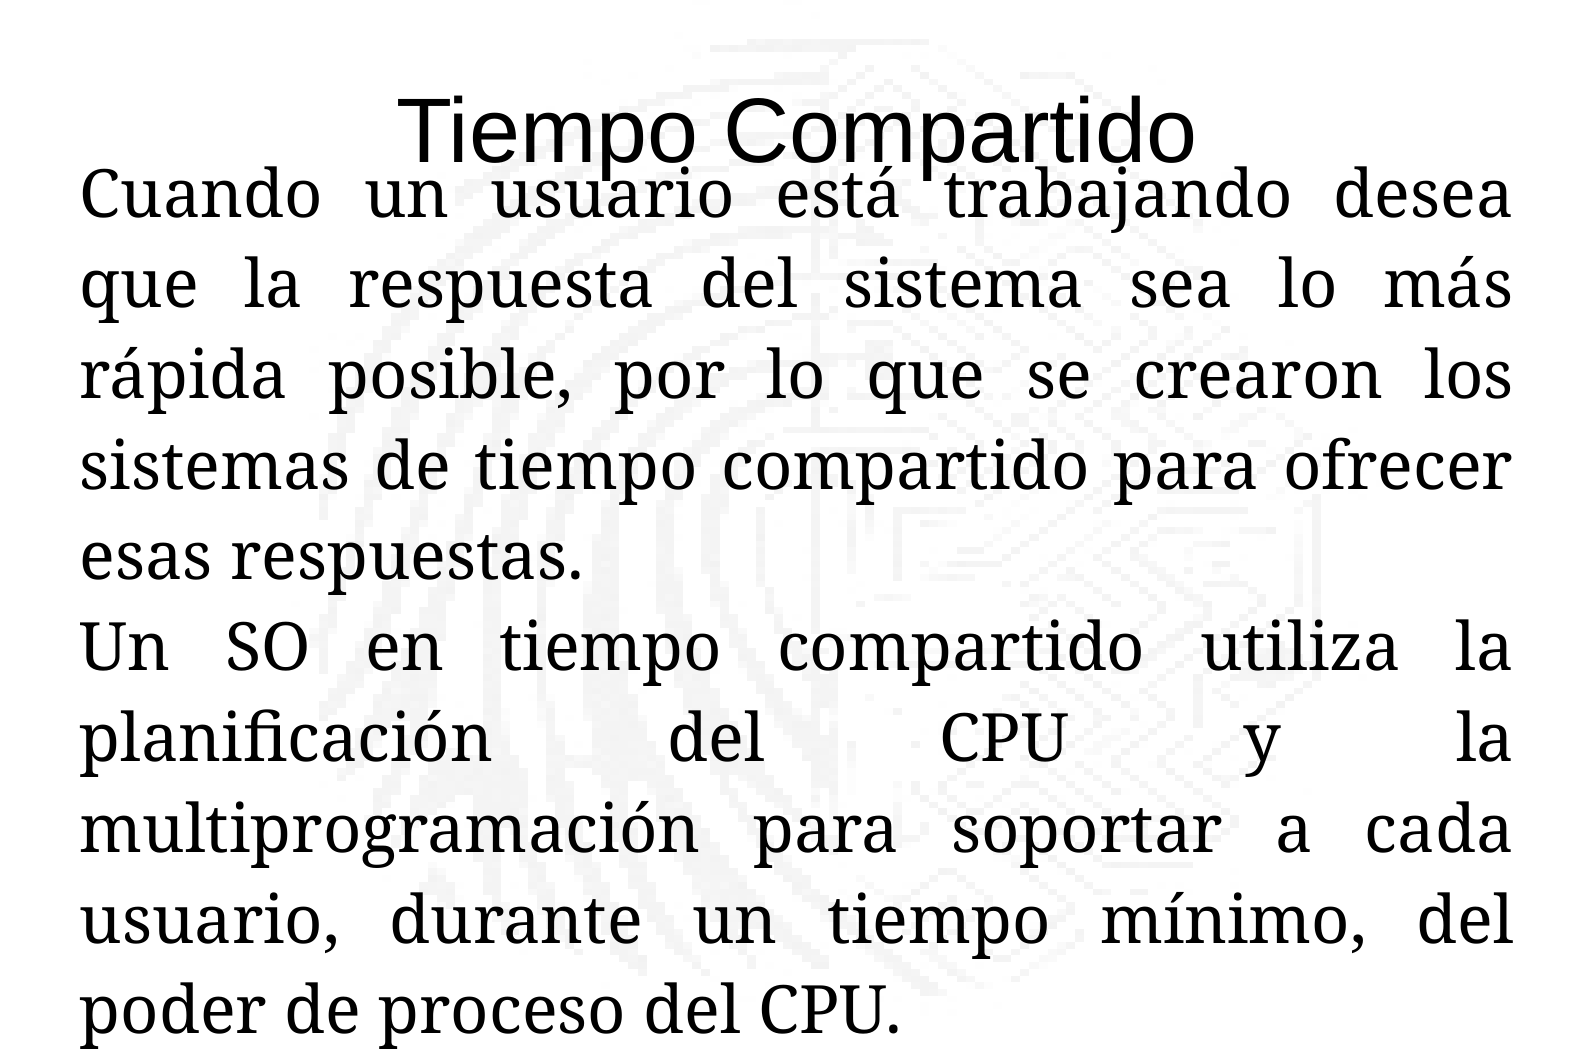

Tiempo Compartido
# Cuando un usuario está trabajando desea que la respuesta del sistema sea lo más rápida posible, por lo que se crearon los sistemas de tiempo compartido para ofrecer esas respuestas.
Un SO en tiempo compartido utiliza la planificación del CPU y la multiprogramación para soportar a cada usuario, durante un tiempo mínimo, del poder de proceso del CPU.